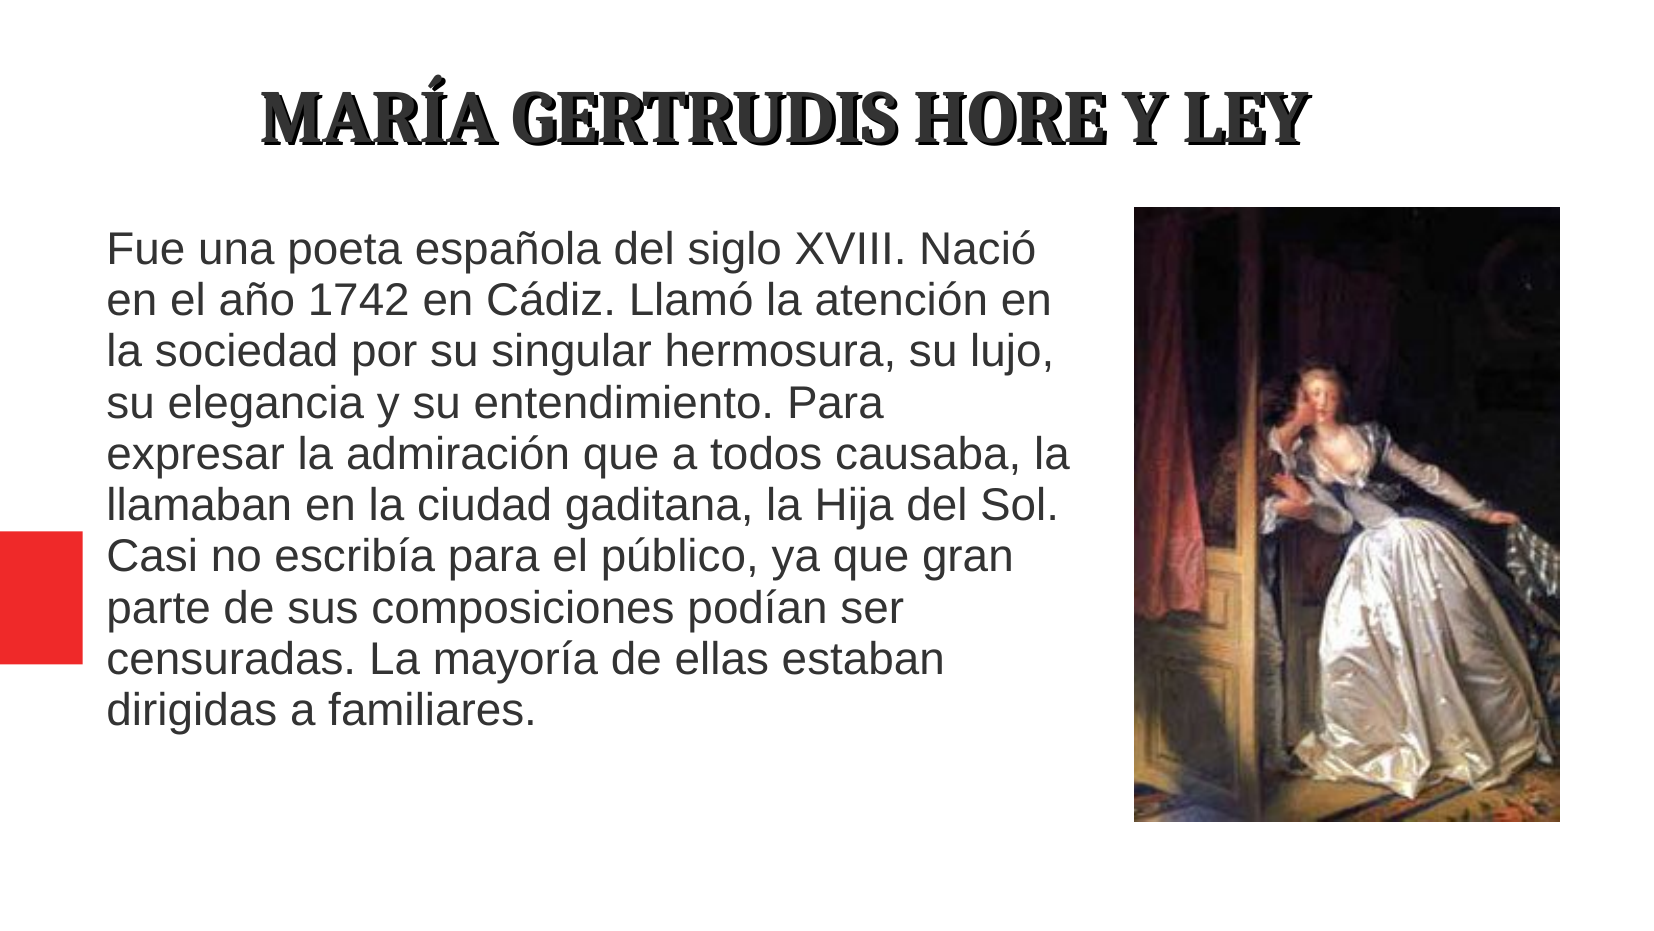

# MARÍA GERTRUDIS HORE Y LEY
Fue una poeta española del siglo XVIII. Nació en el año 1742 en Cádiz. Llamó la atención en la sociedad por su singular hermosura, su lujo, su elegancia y su entendimiento. Para expresar la admiración que a todos causaba, la llamaban en la ciudad gaditana, la Hija del Sol. Casi no escribía para el público, ya que gran parte de sus composiciones podían ser censuradas. La mayoría de ellas estaban dirigidas a familiares.